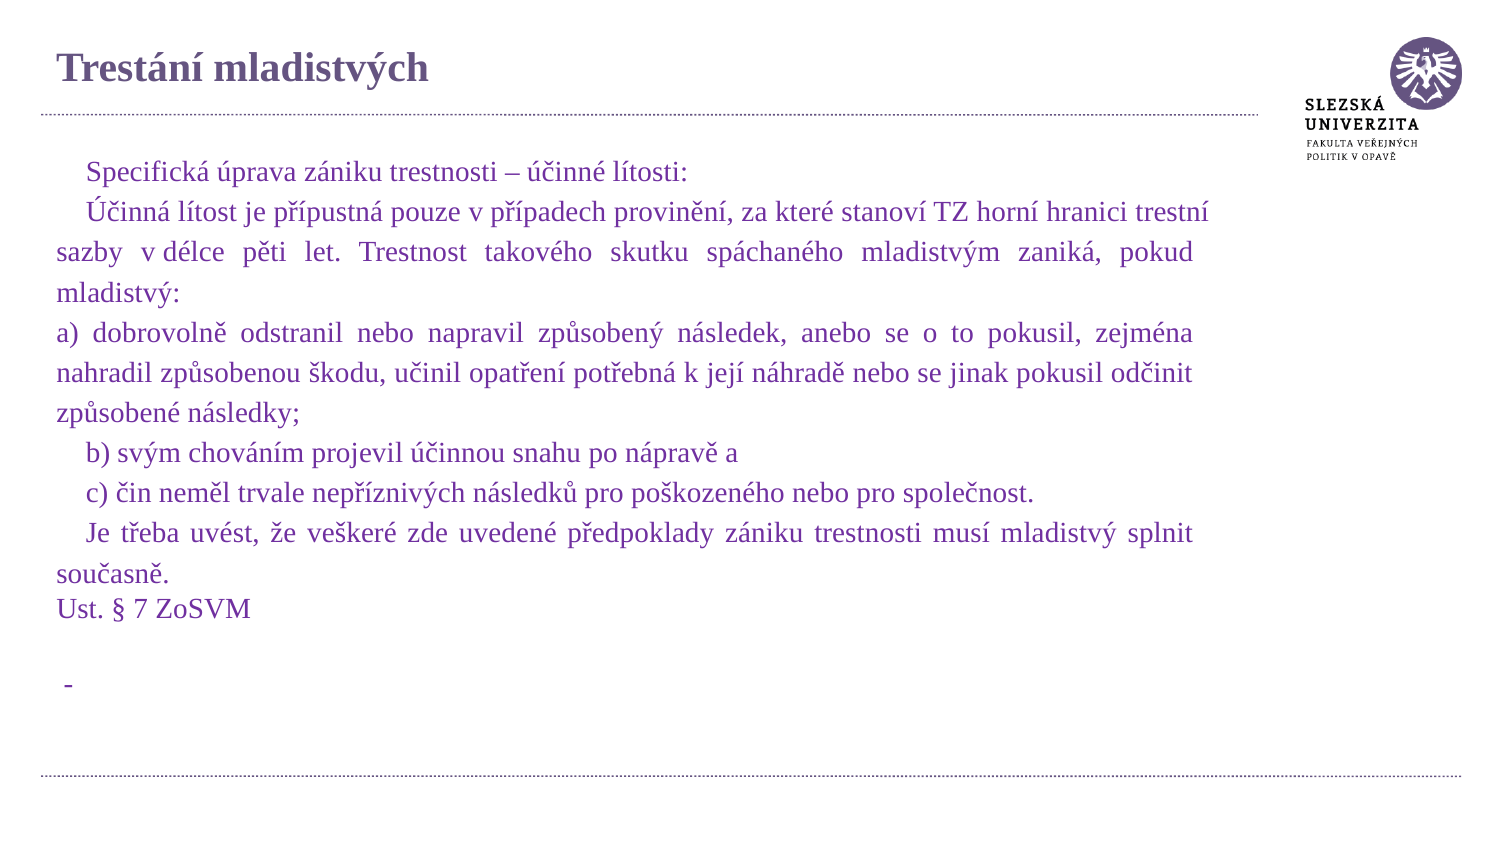

# Trestání mladistvých
Specifická úprava zániku trestnosti – účinné lítosti:
Účinná lítost je přípustná pouze v případech provinění, za které stanoví TZ horní hranici trestní sazby v délce pěti let. Trestnost takového skutku spáchaného mladistvým zaniká, pokud mladistvý:
a) dobrovolně odstranil nebo napravil způsobený následek, anebo se o to pokusil, zejména nahradil způsobenou škodu, učinil opatření potřebná k její náhradě nebo se jinak pokusil odčinit způsobené následky;
b) svým chováním projevil účinnou snahu po nápravě a
c) čin neměl trvale nepříznivých následků pro poškozeného nebo pro společnost.
Je třeba uvést, že veškeré zde uvedené předpoklady zániku trestnosti musí mladistvý splnit současně.
Ust. § 7 ZoSVM
 -